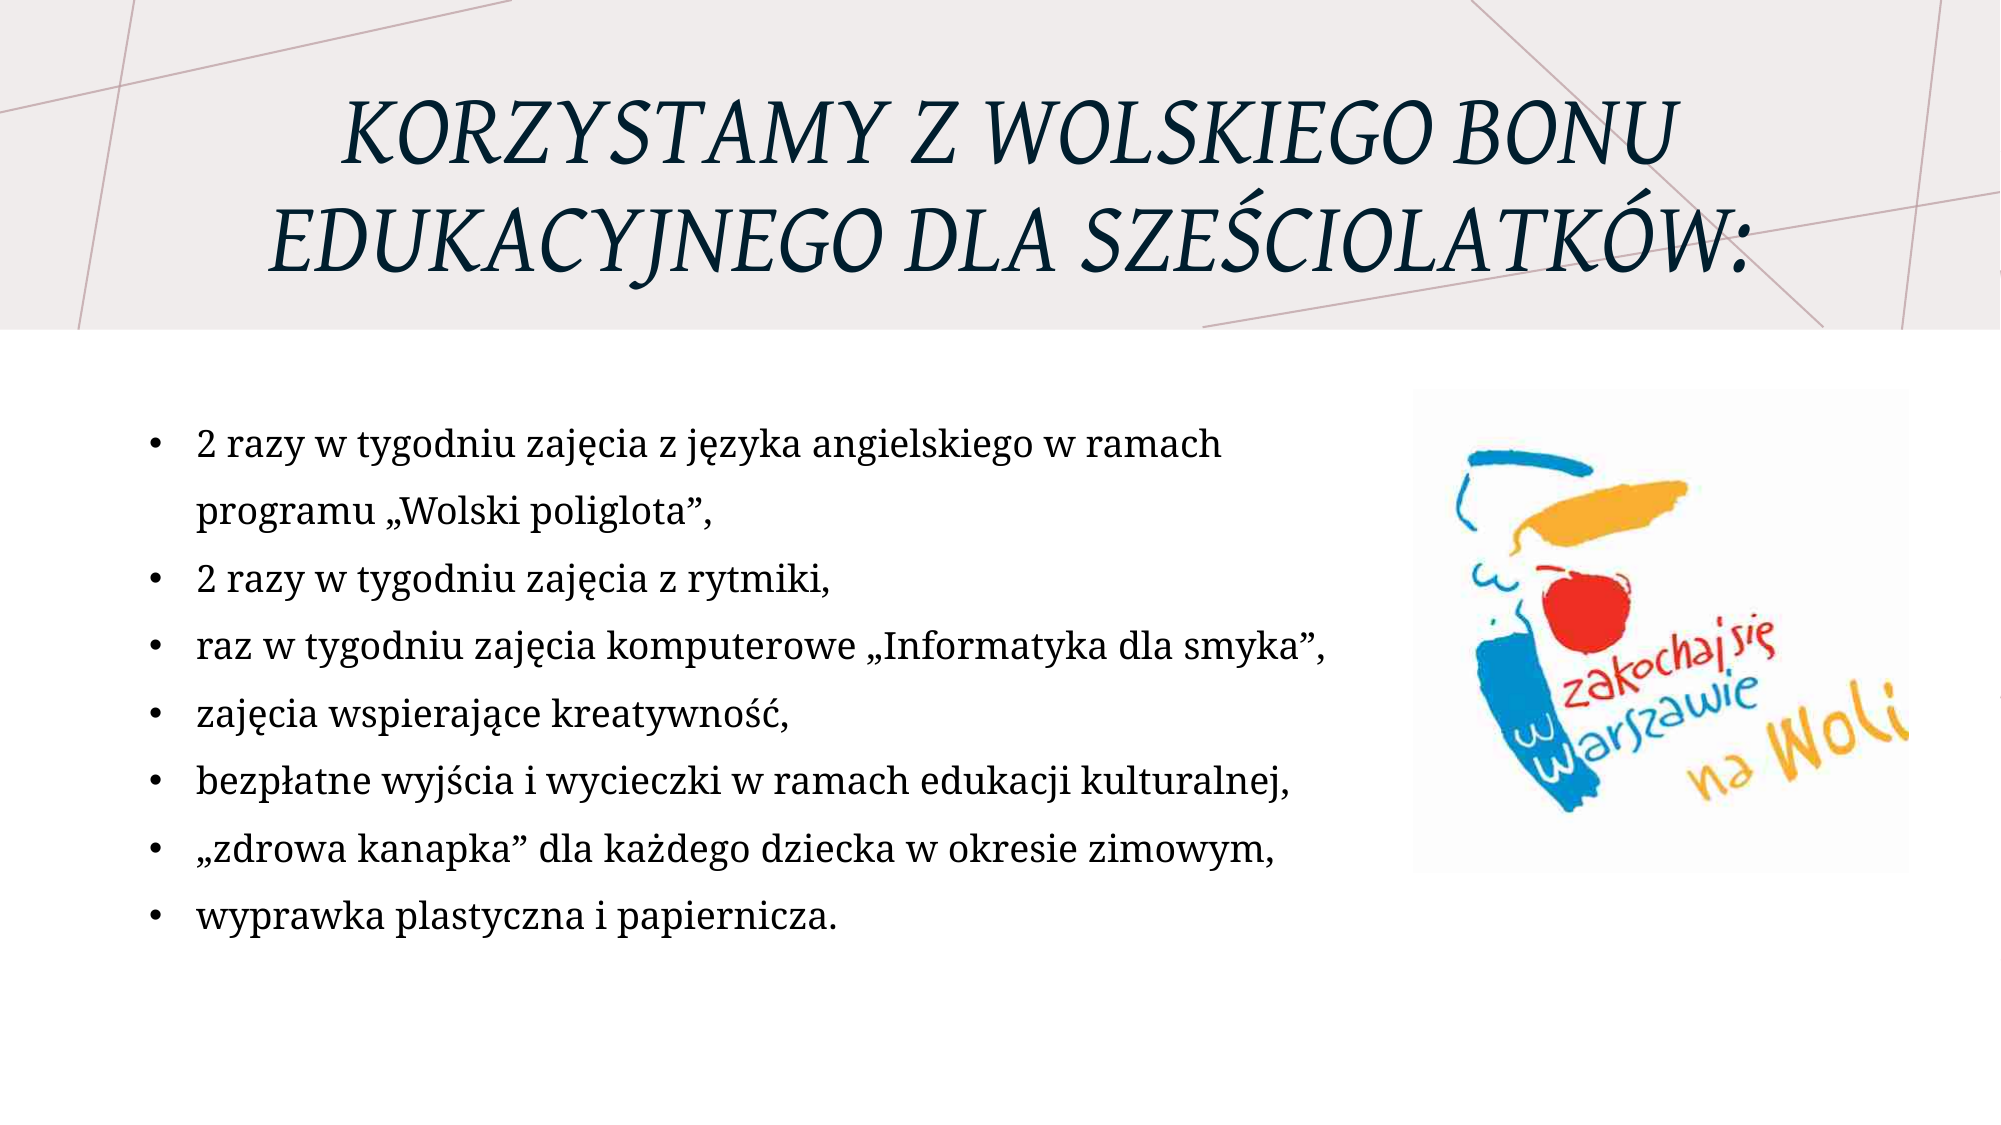

Korzystamy z wolskiego bonu edukacyjnego dla sześciolatków:
2 razy w tygodniu zajęcia z języka angielskiego w ramach programu „Wolski poliglota”,
2 razy w tygodniu zajęcia z rytmiki,
raz w tygodniu zajęcia komputerowe „Informatyka dla smyka”,
zajęcia wspierające kreatywność,
bezpłatne wyjścia i wycieczki w ramach edukacji kulturalnej,
„zdrowa kanapka” dla każdego dziecka w okresie zimowym,
wyprawka plastyczna i papiernicza.